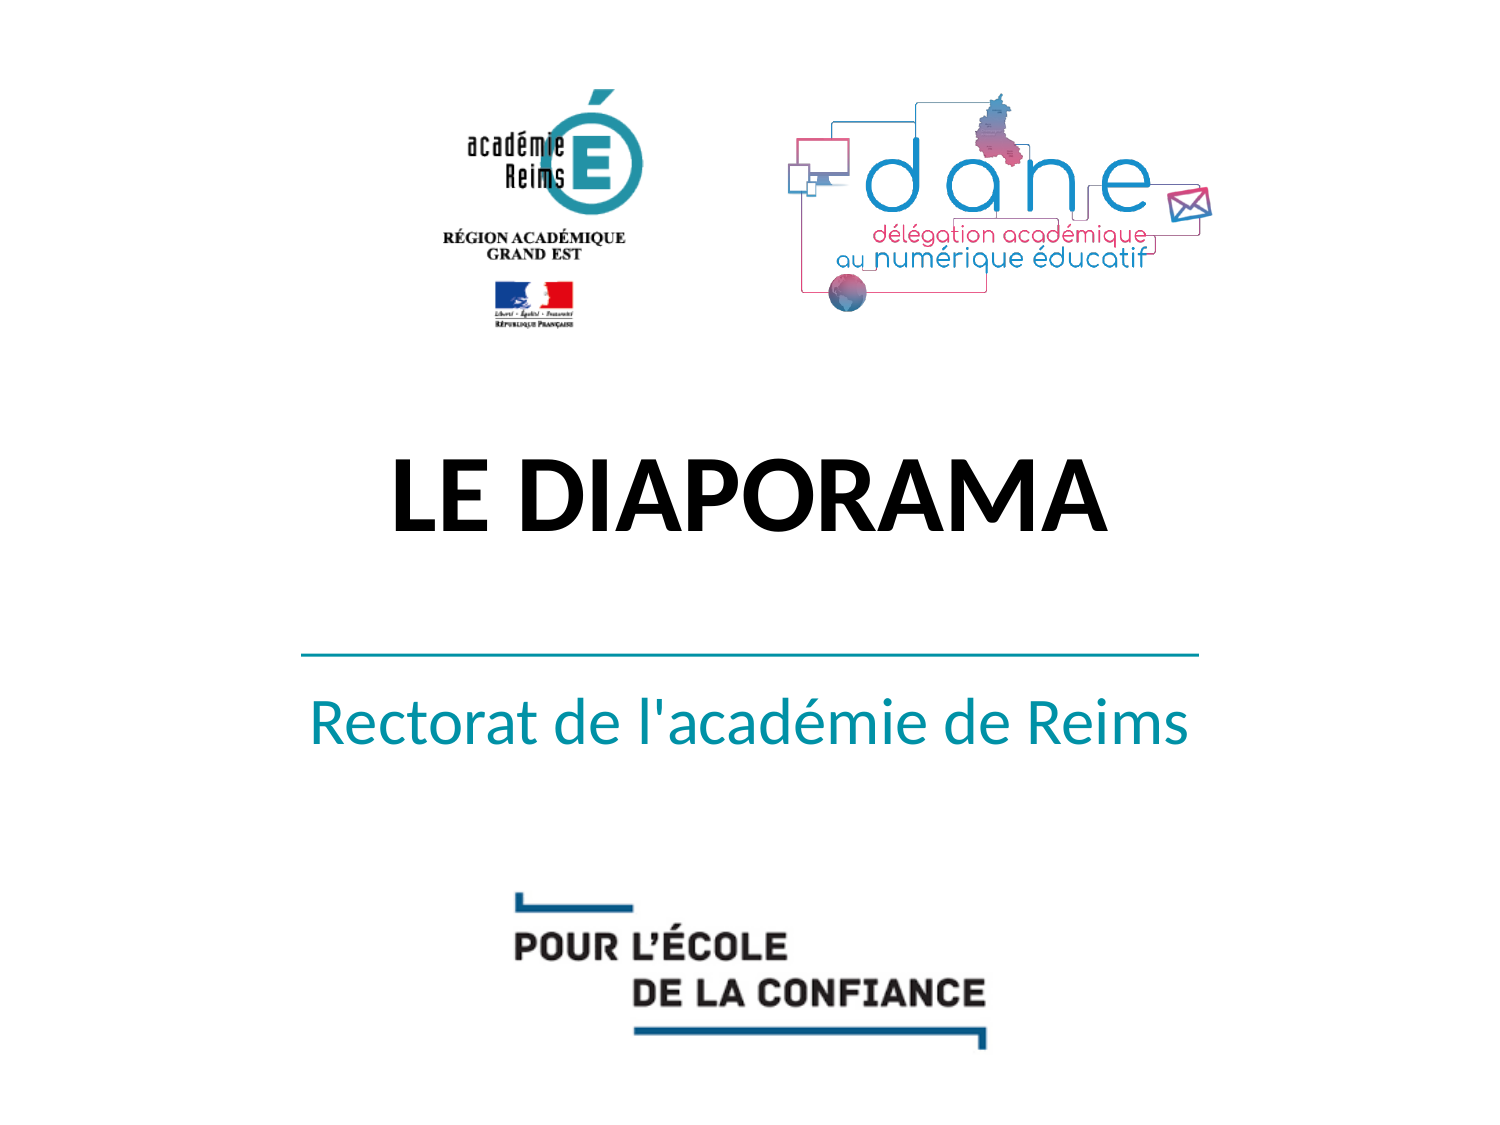

# LE DIAPORAMA
Rectorat de l'académie de Reims